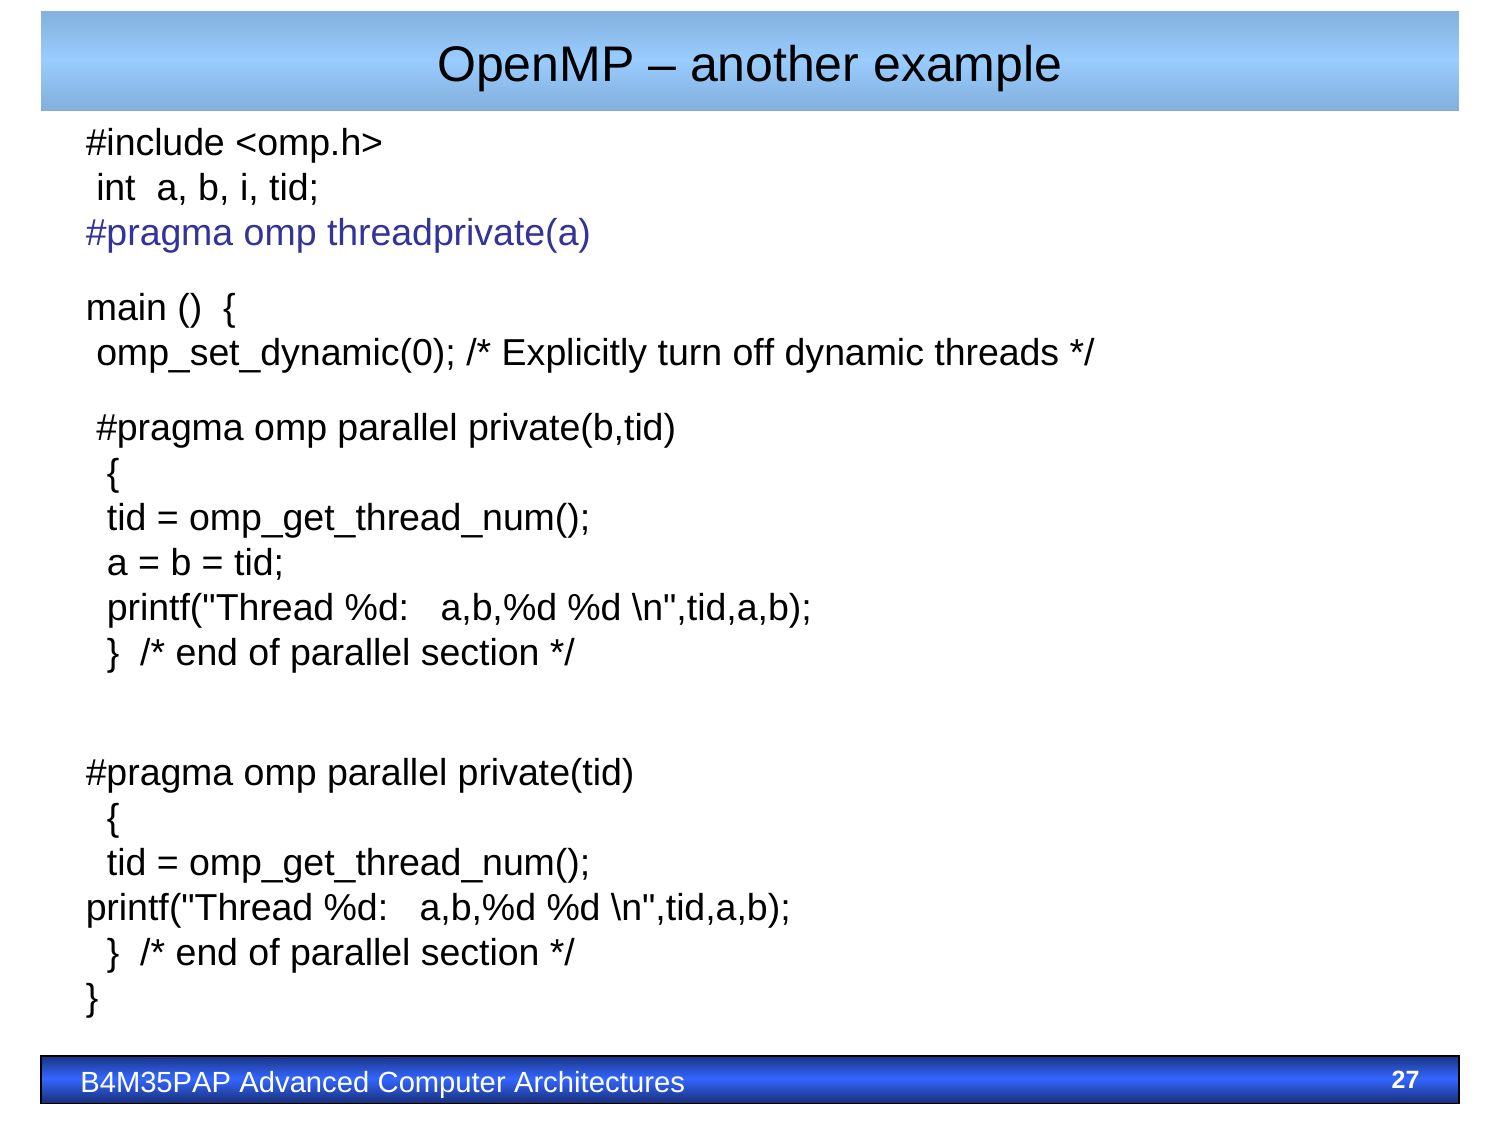

# OpenMP – another example
#include <omp.h>
 int a, b, i, tid;
#pragma omp threadprivate(a)
main () {
 omp_set_dynamic(0); /* Explicitly turn off dynamic threads */
 #pragma omp parallel private(b,tid)
 {
 tid = omp_get_thread_num();
 a = b = tid;
 printf("Thread %d: a,b,%d %d \n",tid,a,b);
 } /* end of parallel section */
#pragma omp parallel private(tid)
 {
 tid = omp_get_thread_num();
printf("Thread %d: a,b,%d %d \n",tid,a,b);
 } /* end of parallel section */
}